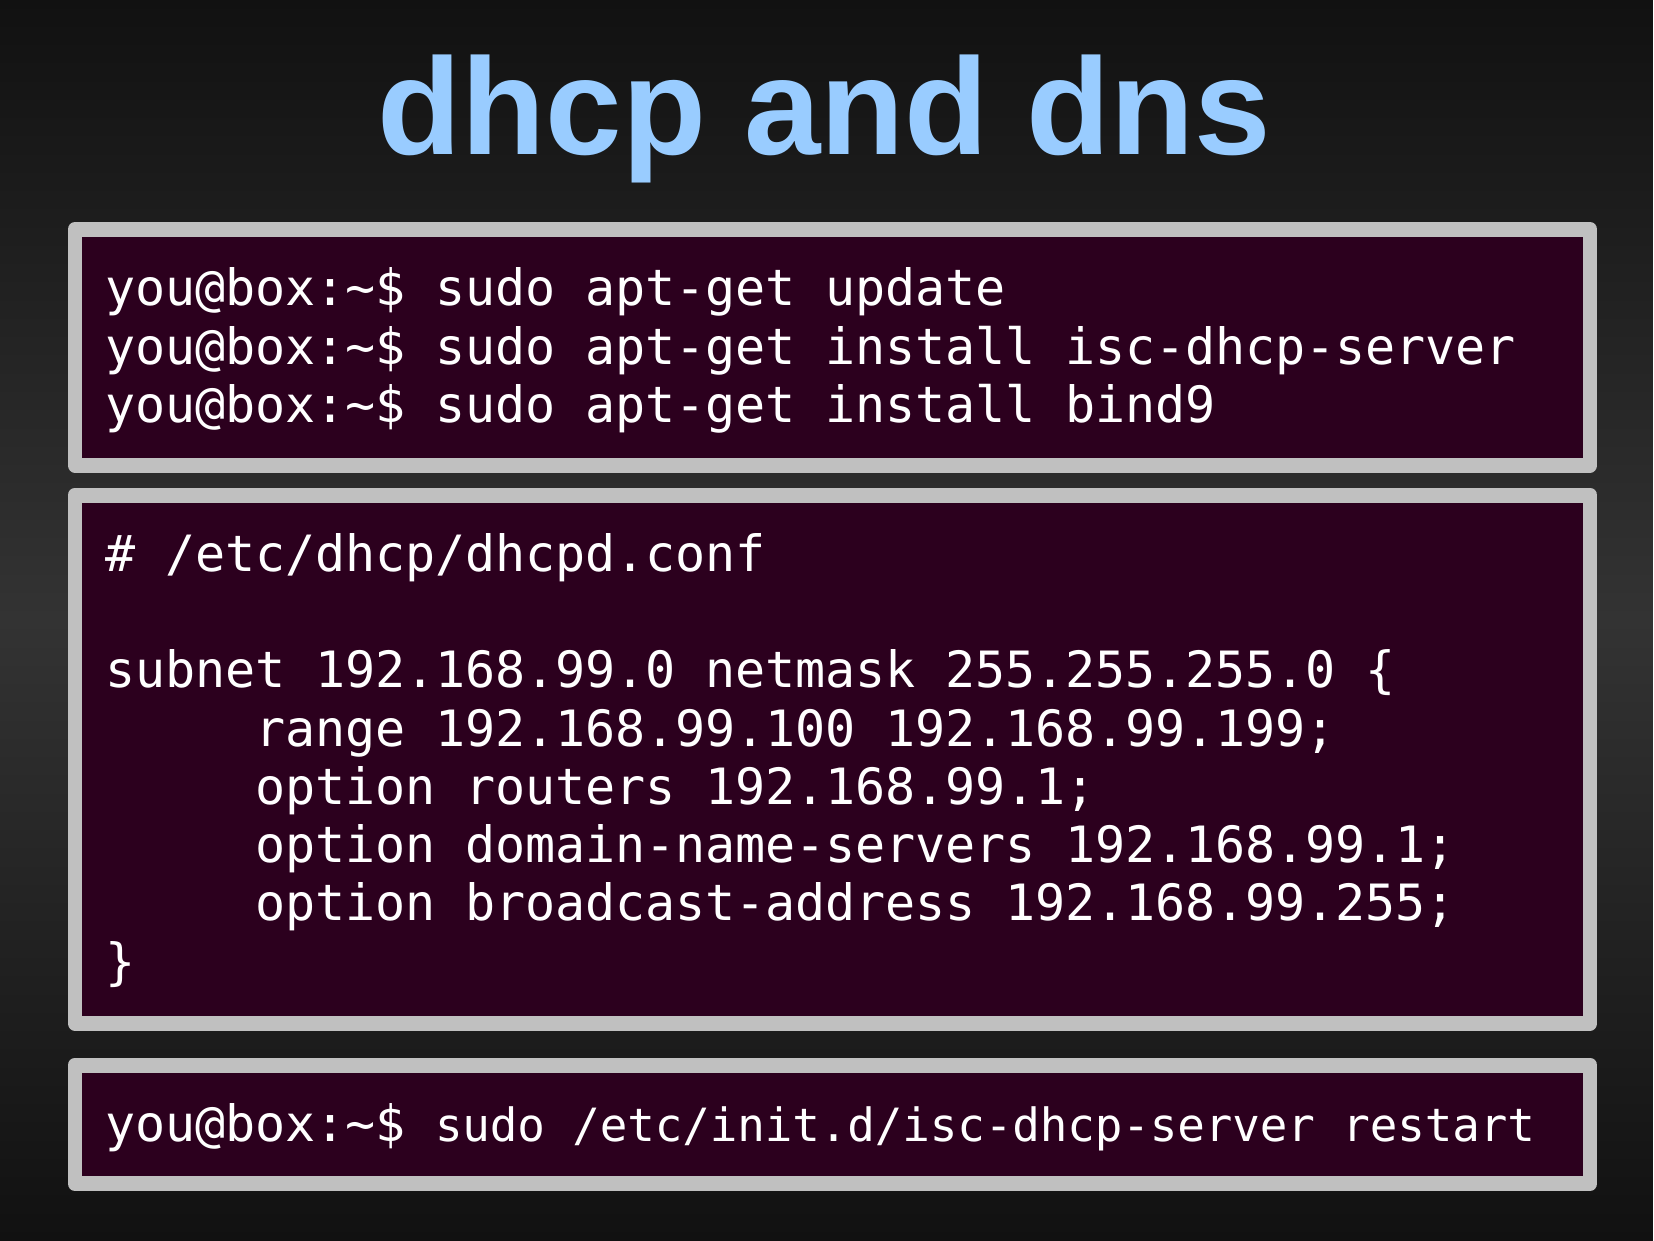

# dhcp and dns
you@box:~$ sudo apt-get update
you@box:~$ sudo apt-get install isc-dhcp-server
you@box:~$ sudo apt-get install bind9
# /etc/dhcp/dhcpd.conf
subnet 192.168.99.0 netmask 255.255.255.0 {
 range 192.168.99.100 192.168.99.199;
 option routers 192.168.99.1;
 option domain-name-servers 192.168.99.1;
 option broadcast-address 192.168.99.255;
}
you@box:~$ sudo /etc/init.d/isc-dhcp-server restart